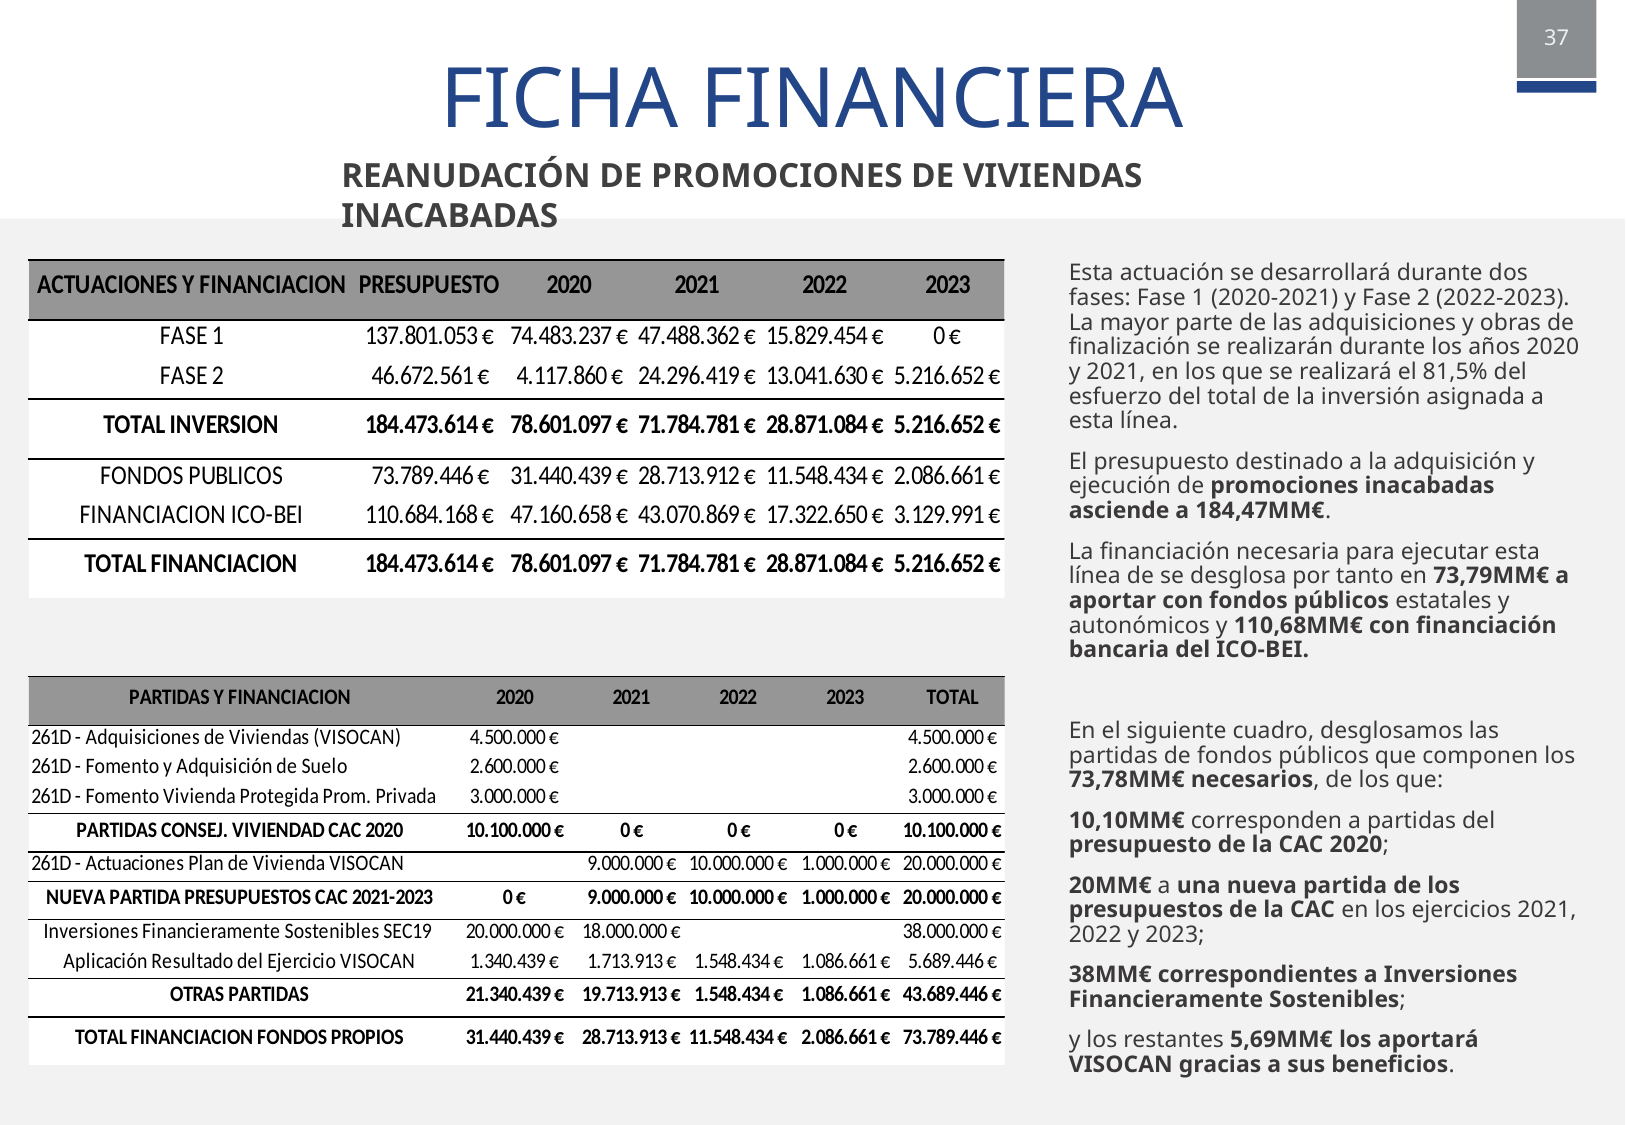

# FICHA FINANCIERA
REANUDACIÓN DE PROMOCIONES DE VIVIENDAS INACABADAS
Esta actuación se desarrollará durante dos fases: Fase 1 (2020-2021) y Fase 2 (2022-2023). La mayor parte de las adquisiciones y obras de finalización se realizarán durante los años 2020 y 2021, en los que se realizará el 81,5% del esfuerzo del total de la inversión asignada a esta línea.
El presupuesto destinado a la adquisición y ejecución de promociones inacabadas asciende a 184,47MM€.
La financiación necesaria para ejecutar esta línea de se desglosa por tanto en 73,79MM€ a aportar con fondos públicos estatales y autonómicos y 110,68MM€ con financiación bancaria del ICO-BEI.
En el siguiente cuadro, desglosamos las partidas de fondos públicos que componen los 73,78MM€ necesarios, de los que:
10,10MM€ corresponden a partidas del presupuesto de la CAC 2020;
20MM€ a una nueva partida de los presupuestos de la CAC en los ejercicios 2021, 2022 y 2023;
38MM€ correspondientes a Inversiones Financieramente Sostenibles;
y los restantes 5,69MM€ los aportará VISOCAN gracias a sus beneficios.